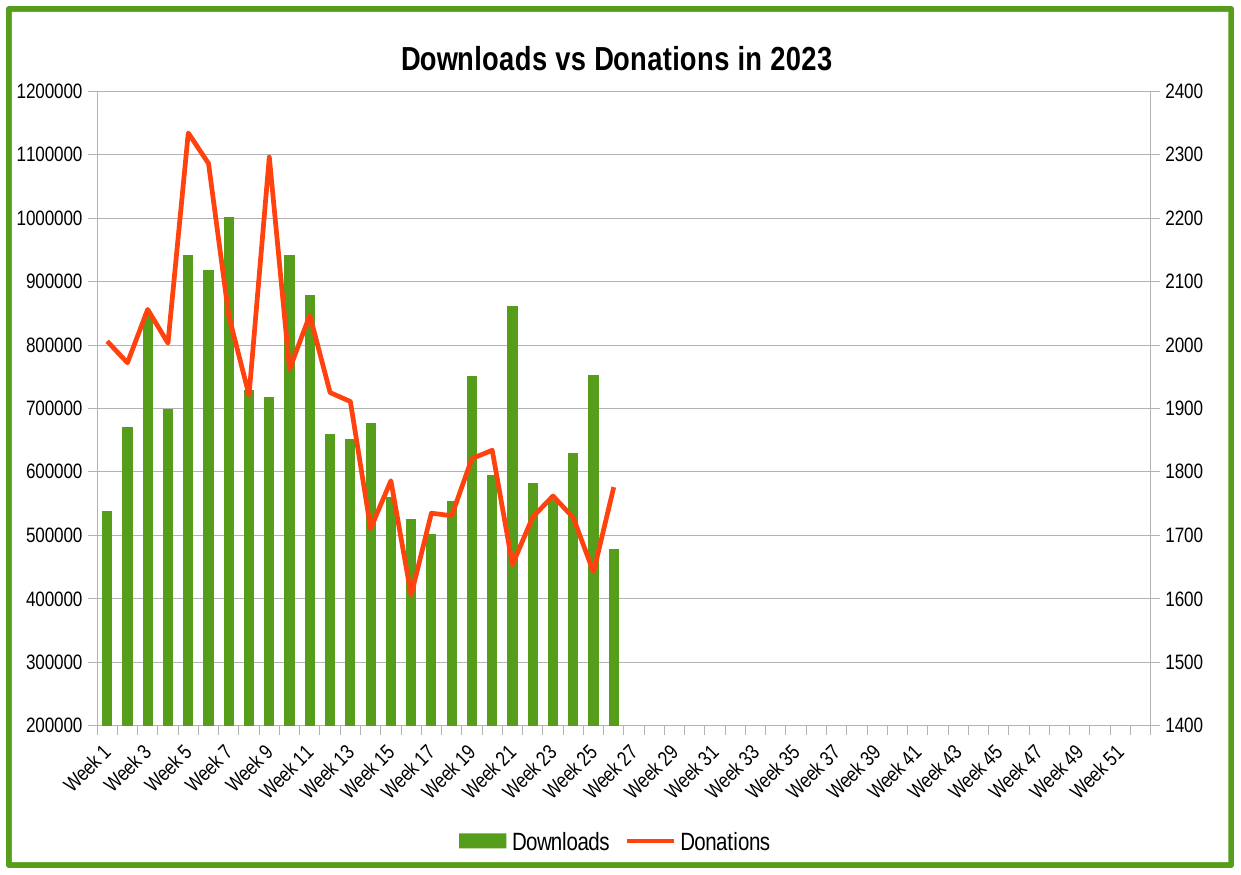

### Chart: Downloads vs Donations in 2023
| Category | Downloads | Donations |
|---|---|---|
| Week 1 | 538144.0 | 2006.0 |
| Week 2 | 670602.0 | 1972.0 |
| Week 3 | 849502.0 | 2056.0 |
| Week 4 | 699576.0 | 2003.0 |
| Week 5 | 941687.0 | 2334.0 |
| Week 6 | 918091.0 | 2286.0 |
| Week 7 | 1001527.0 | 2046.0 |
| Week 8 | 729434.0 | 1921.0 |
| Week 9 | 717545.0 | 2296.0 |
| Week 10 | 941305.0 | 1962.0 |
| Week 11 | 878615.0 | 2047.0 |
| Week 12 | 659706.0 | 1925.0 |
| Week 13 | 651097.0 | 1911.0 |
| Week 14 | 676652.0 | 1711.0 |
| Week 15 | 560183.0 | 1786.0 |
| Week 16 | 525339.0 | 1606.0 |
| Week 17 | 502624.0 | 1735.0 |
| Week 18 | 553389.0 | 1731.0 |
| Week 19 | 750940.0 | 1821.0 |
| Week 20 | 594464.0 | 1834.0 |
| Week 21 | 861820.0 | 1654.0 |
| Week 22 | 582141.0 | 1729.0 |
| Week 23 | 555340.0 | 1762.0 |
| Week 24 | 630542.0 | 1728.0 |
| Week 25 | 752986.0 | 1642.0 |
| Week 26 | 479165.0 | 1776.0 |
| Week 27 | None | None |
| Week 28 | None | None |
| Week 29 | None | None |
| Week 30 | None | None |
| Week 31 | None | None |
| Week 32 | None | None |
| Week 33 | None | None |
| Week 34 | None | None |
| Week 35 | None | None |
| Week 36 | None | None |
| Week 37 | None | None |
| Week 38 | None | None |
| Week 39 | None | None |
| Week 40 | None | None |
| Week 41 | None | None |
| Week 42 | None | None |
| Week 43 | None | None |
| Week 44 | None | None |
| Week 45 | None | None |
| Week 46 | None | None |
| Week 47 | None | None |
| Week 48 | None | None |
| Week 49 | None | None |
| Week 50 | None | None |
| Week 51 | None | None |
| Week 52 | None | None |